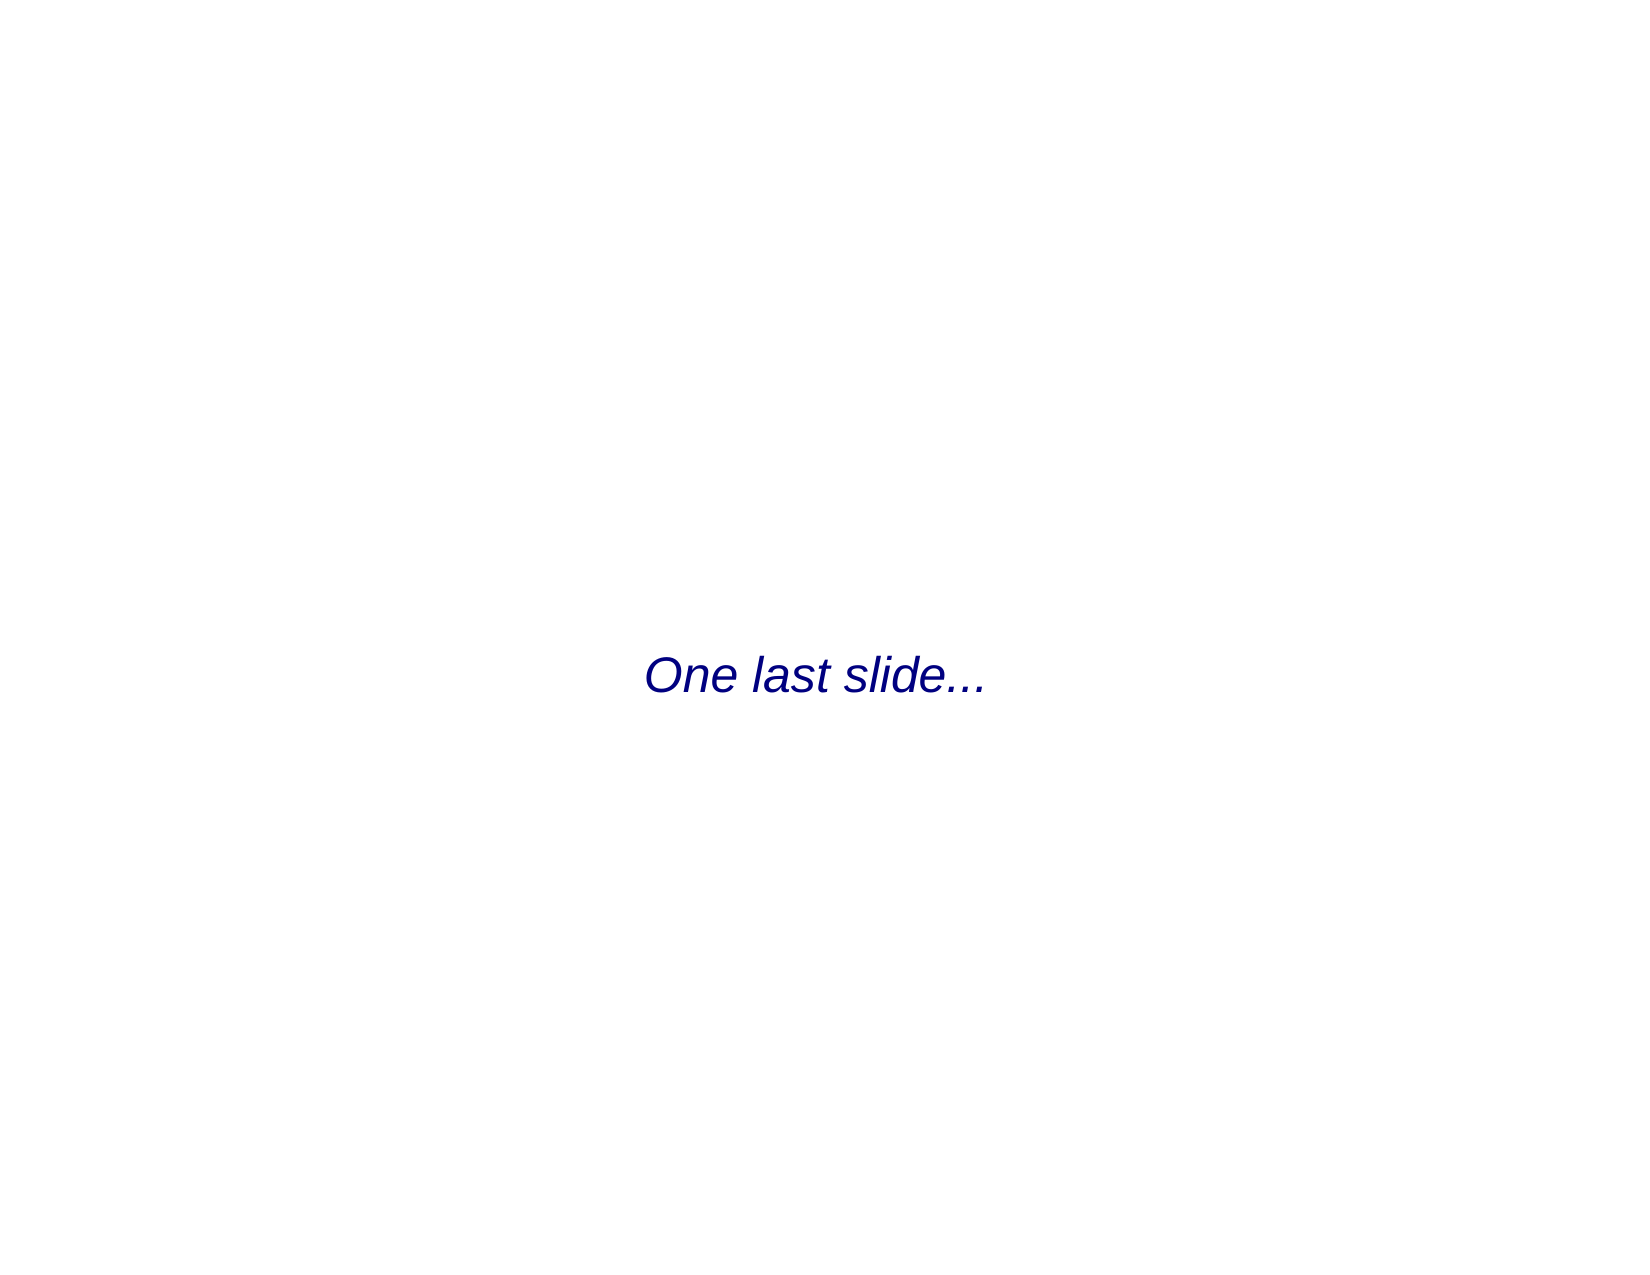

December 2011 Editors Survey
One last slide...
19